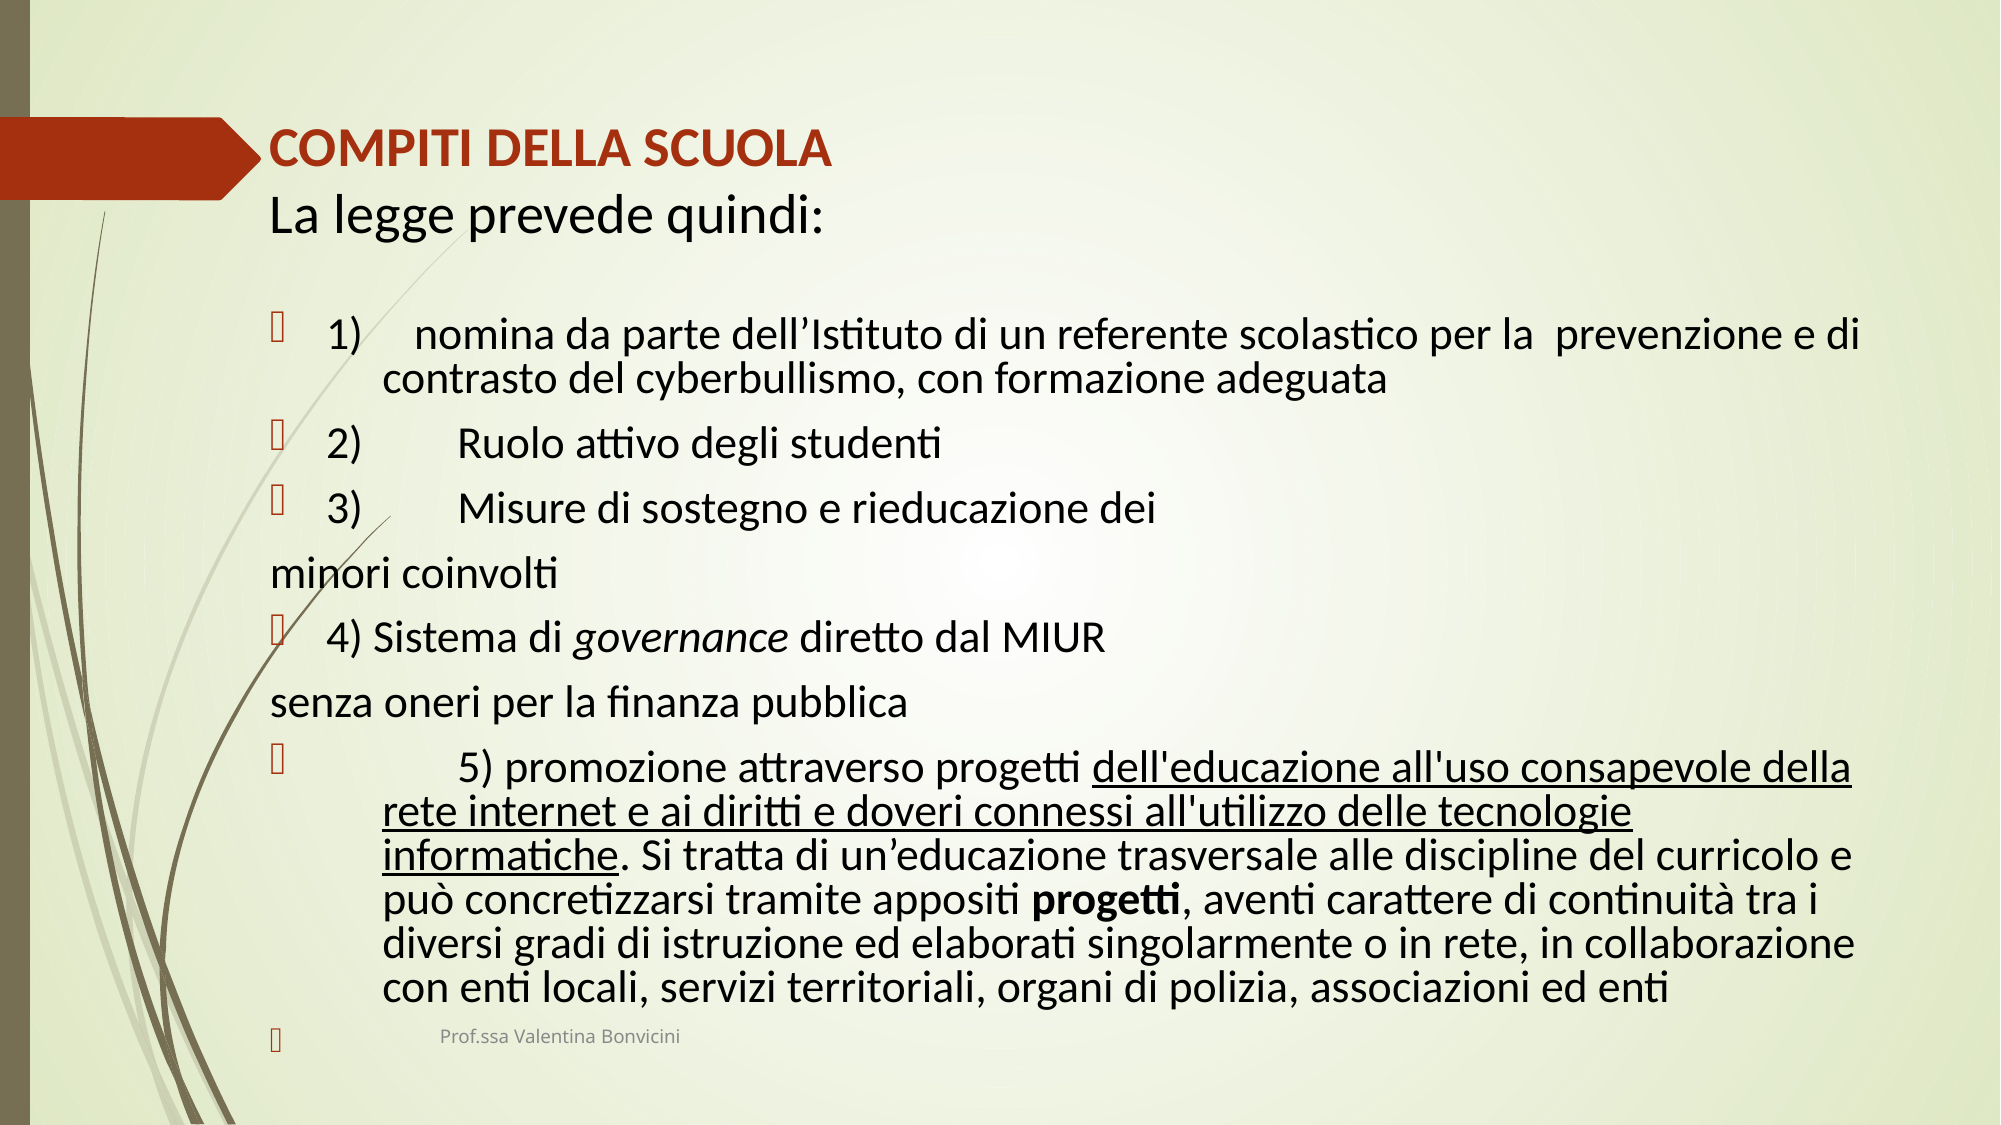

# COMPITI DELLA SCUOLA La legge prevede quindi:
1) nomina da parte dell’Istituto di un referente scolastico per la prevenzione e di contrasto del cyberbullismo, con formazione adeguata
2)	Ruolo attivo degli studenti
3)	Misure di sostegno e rieducazione dei
minori coinvolti
4) Sistema di governance diretto dal MIUR
senza oneri per la finanza pubblica
	5) promozione attraverso progetti dell'educazione all'uso consapevole della rete internet e ai diritti e doveri connessi all'utilizzo delle tecnologie informatiche. Si tratta di un’educazione trasversale alle discipline del curricolo e può concretizzarsi tramite appositi progetti, aventi carattere di continuità tra i diversi gradi di istruzione ed elaborati singolarmente o in rete, in collaborazione con enti locali, servizi territoriali, organi di polizia, associazioni ed enti
Prof.ssa Valentina Bonvicini